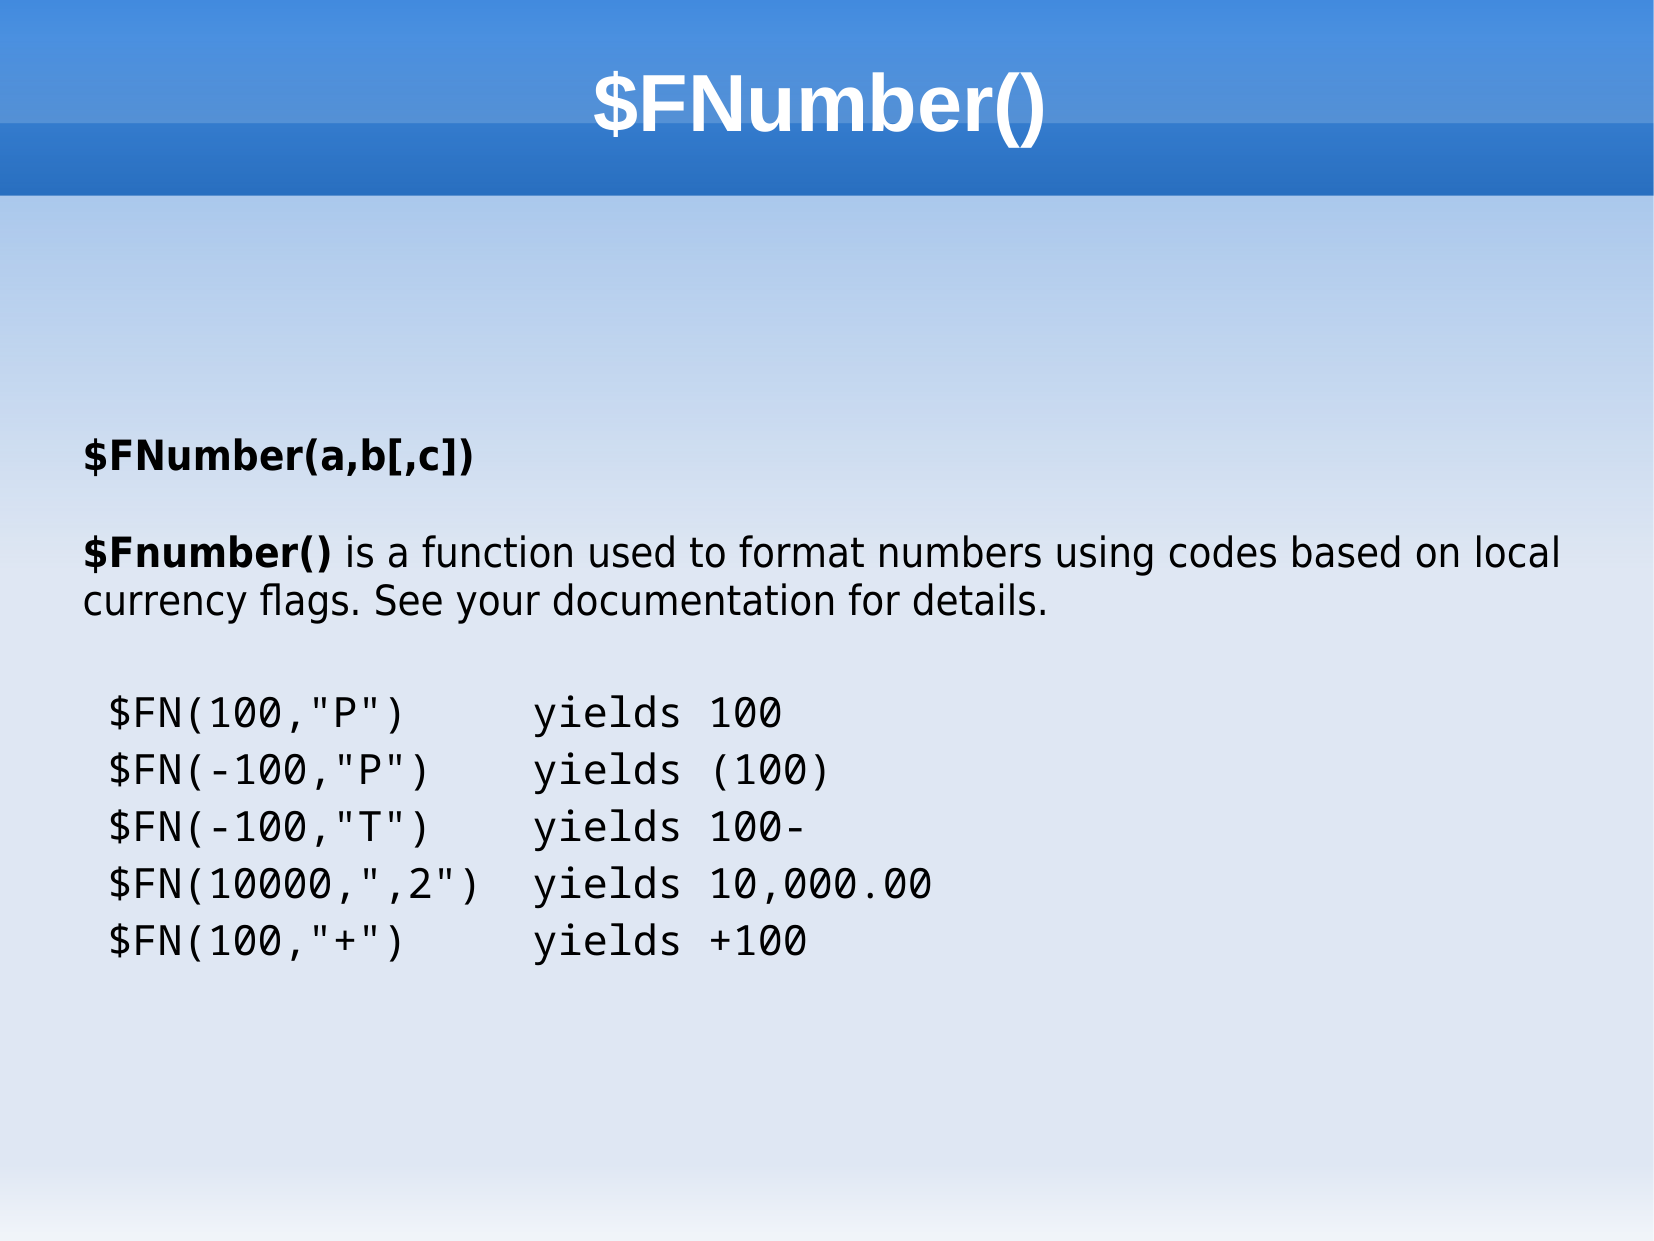

# $FNumber()
$FNumber(a,b[,c])
$Fnumber() is a function used to format numbers using codes based on local currency flags. See your documentation for details.
 $FN(100,"P")		yields 100
 $FN(-100,"P")		yields (100)
 $FN(-100,"T")		yields 100-
 $FN(10000,",2")	yields 10,000.00
 $FN(100,"+")		yields +100